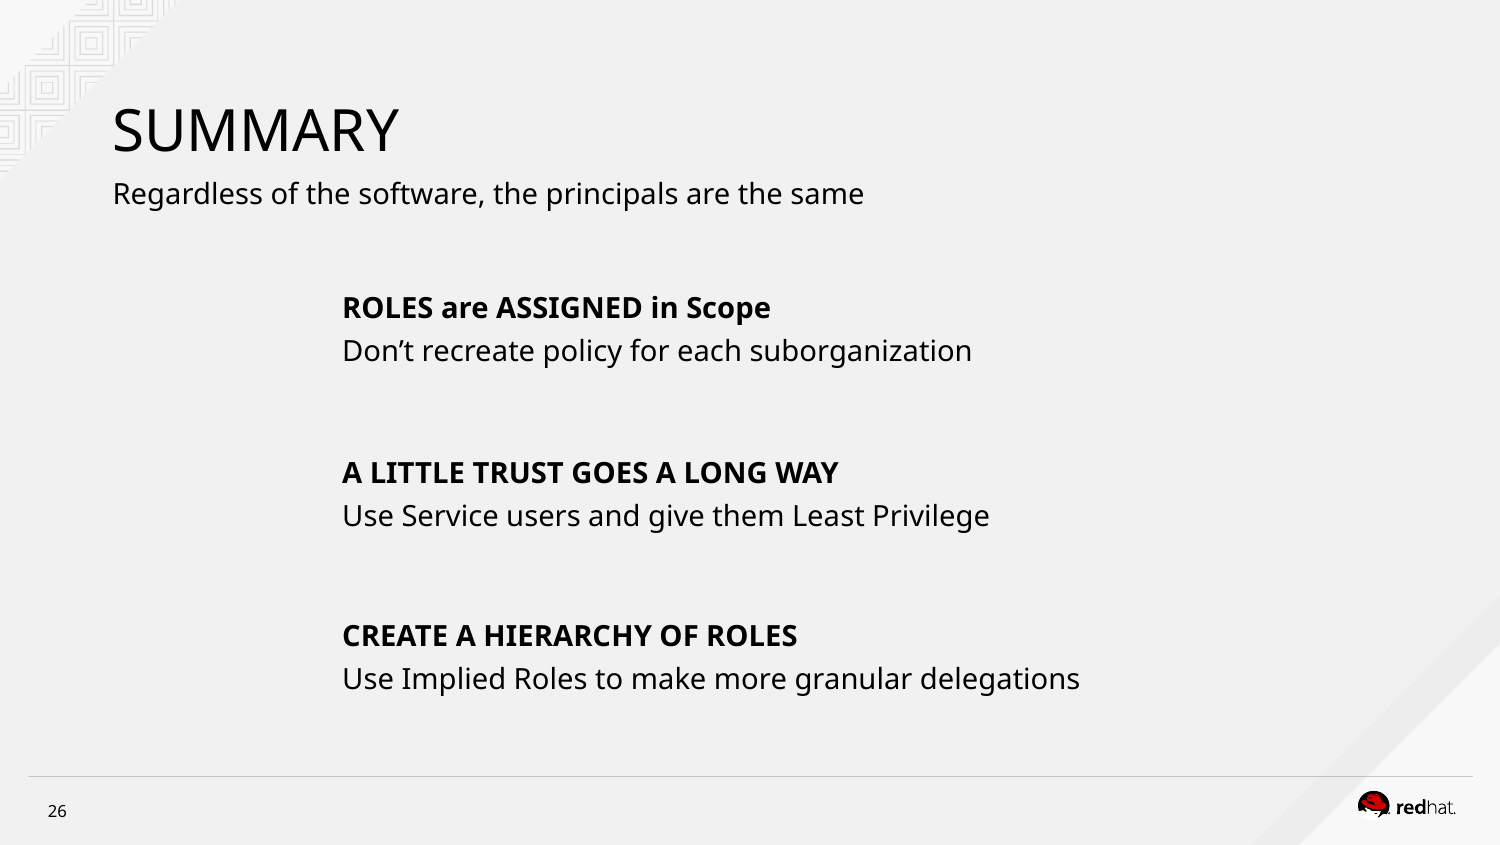

# SUMMARY
Regardless of the software, the principals are the same
ROLES are ASSIGNED in Scope
Don’t recreate policy for each suborganization
A LITTLE TRUST GOES A LONG WAY
Use Service users and give them Least Privilege
CREATE A HIERARCHY OF ROLES
Use Implied Roles to make more granular delegations
26